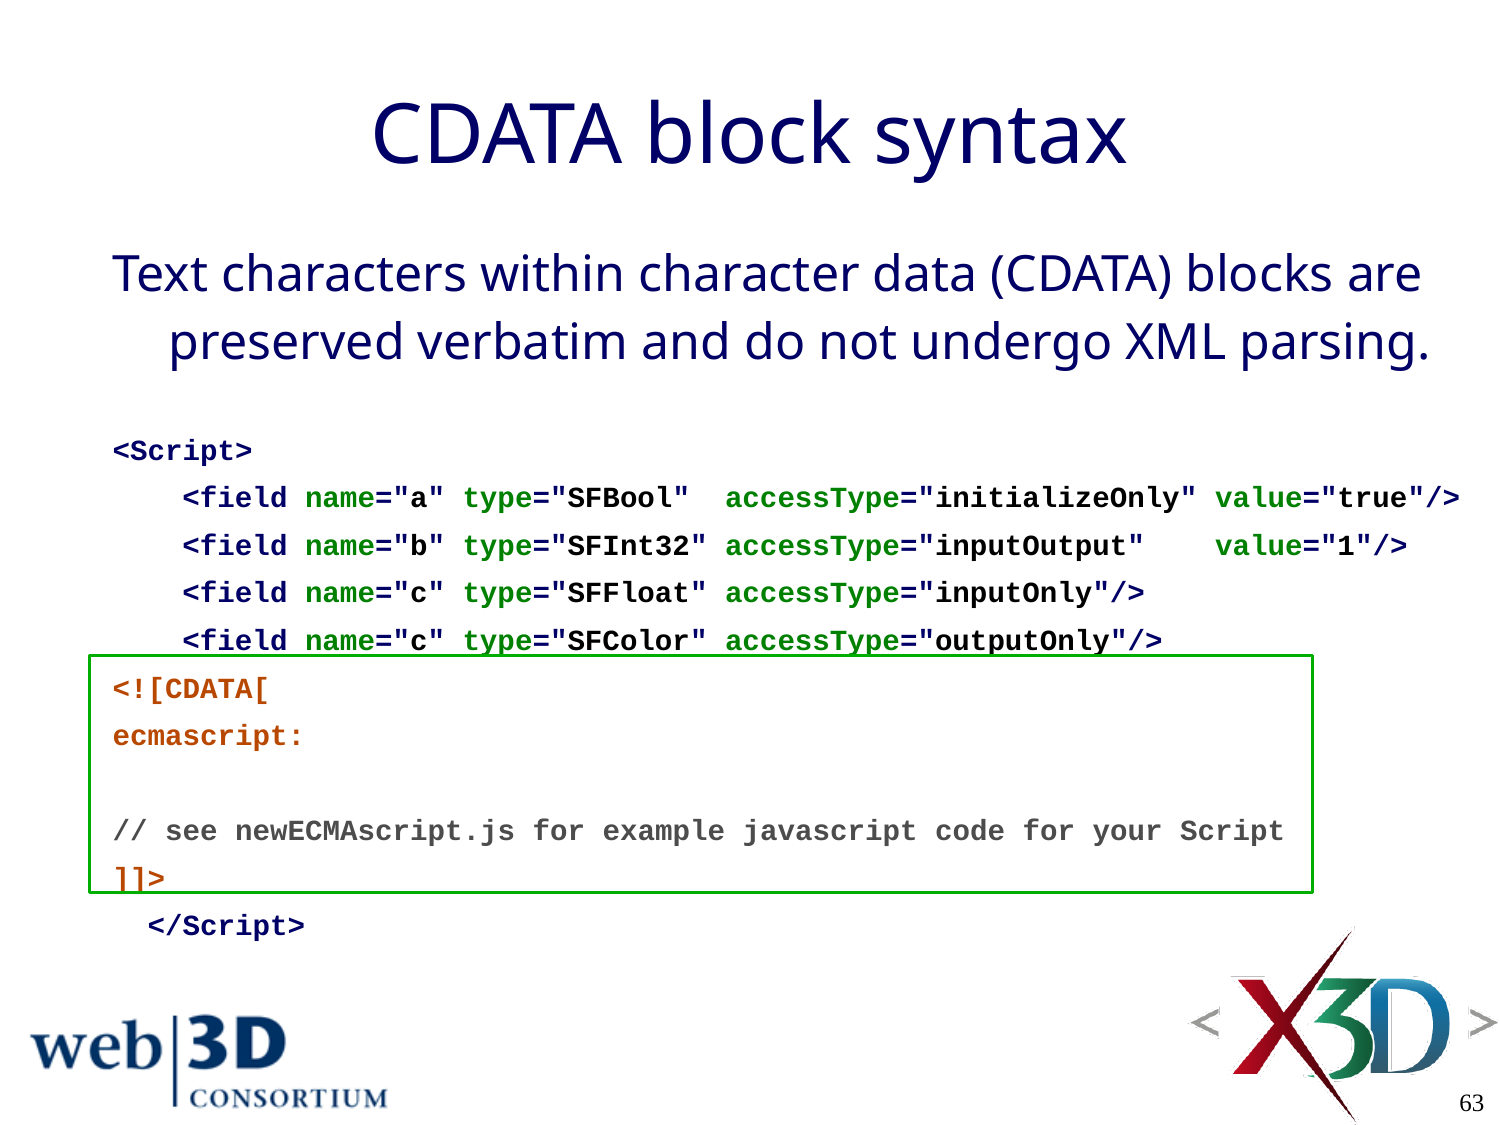

# CDATA block syntax
Text characters within character data (CDATA) blocks are preserved verbatim and do not undergo XML parsing.
<Script>
 <field name="a" type="SFBool" accessType="initializeOnly" value="true"/>
 <field name="b" type="SFInt32" accessType="inputOutput" value="1"/>
 <field name="c" type="SFFloat" accessType="inputOnly"/>
 <field name="c" type="SFColor" accessType="outputOnly"/>
<![CDATA[
ecmascript:
// see newECMAscript.js for example javascript code for your Script
]]>
 </Script>